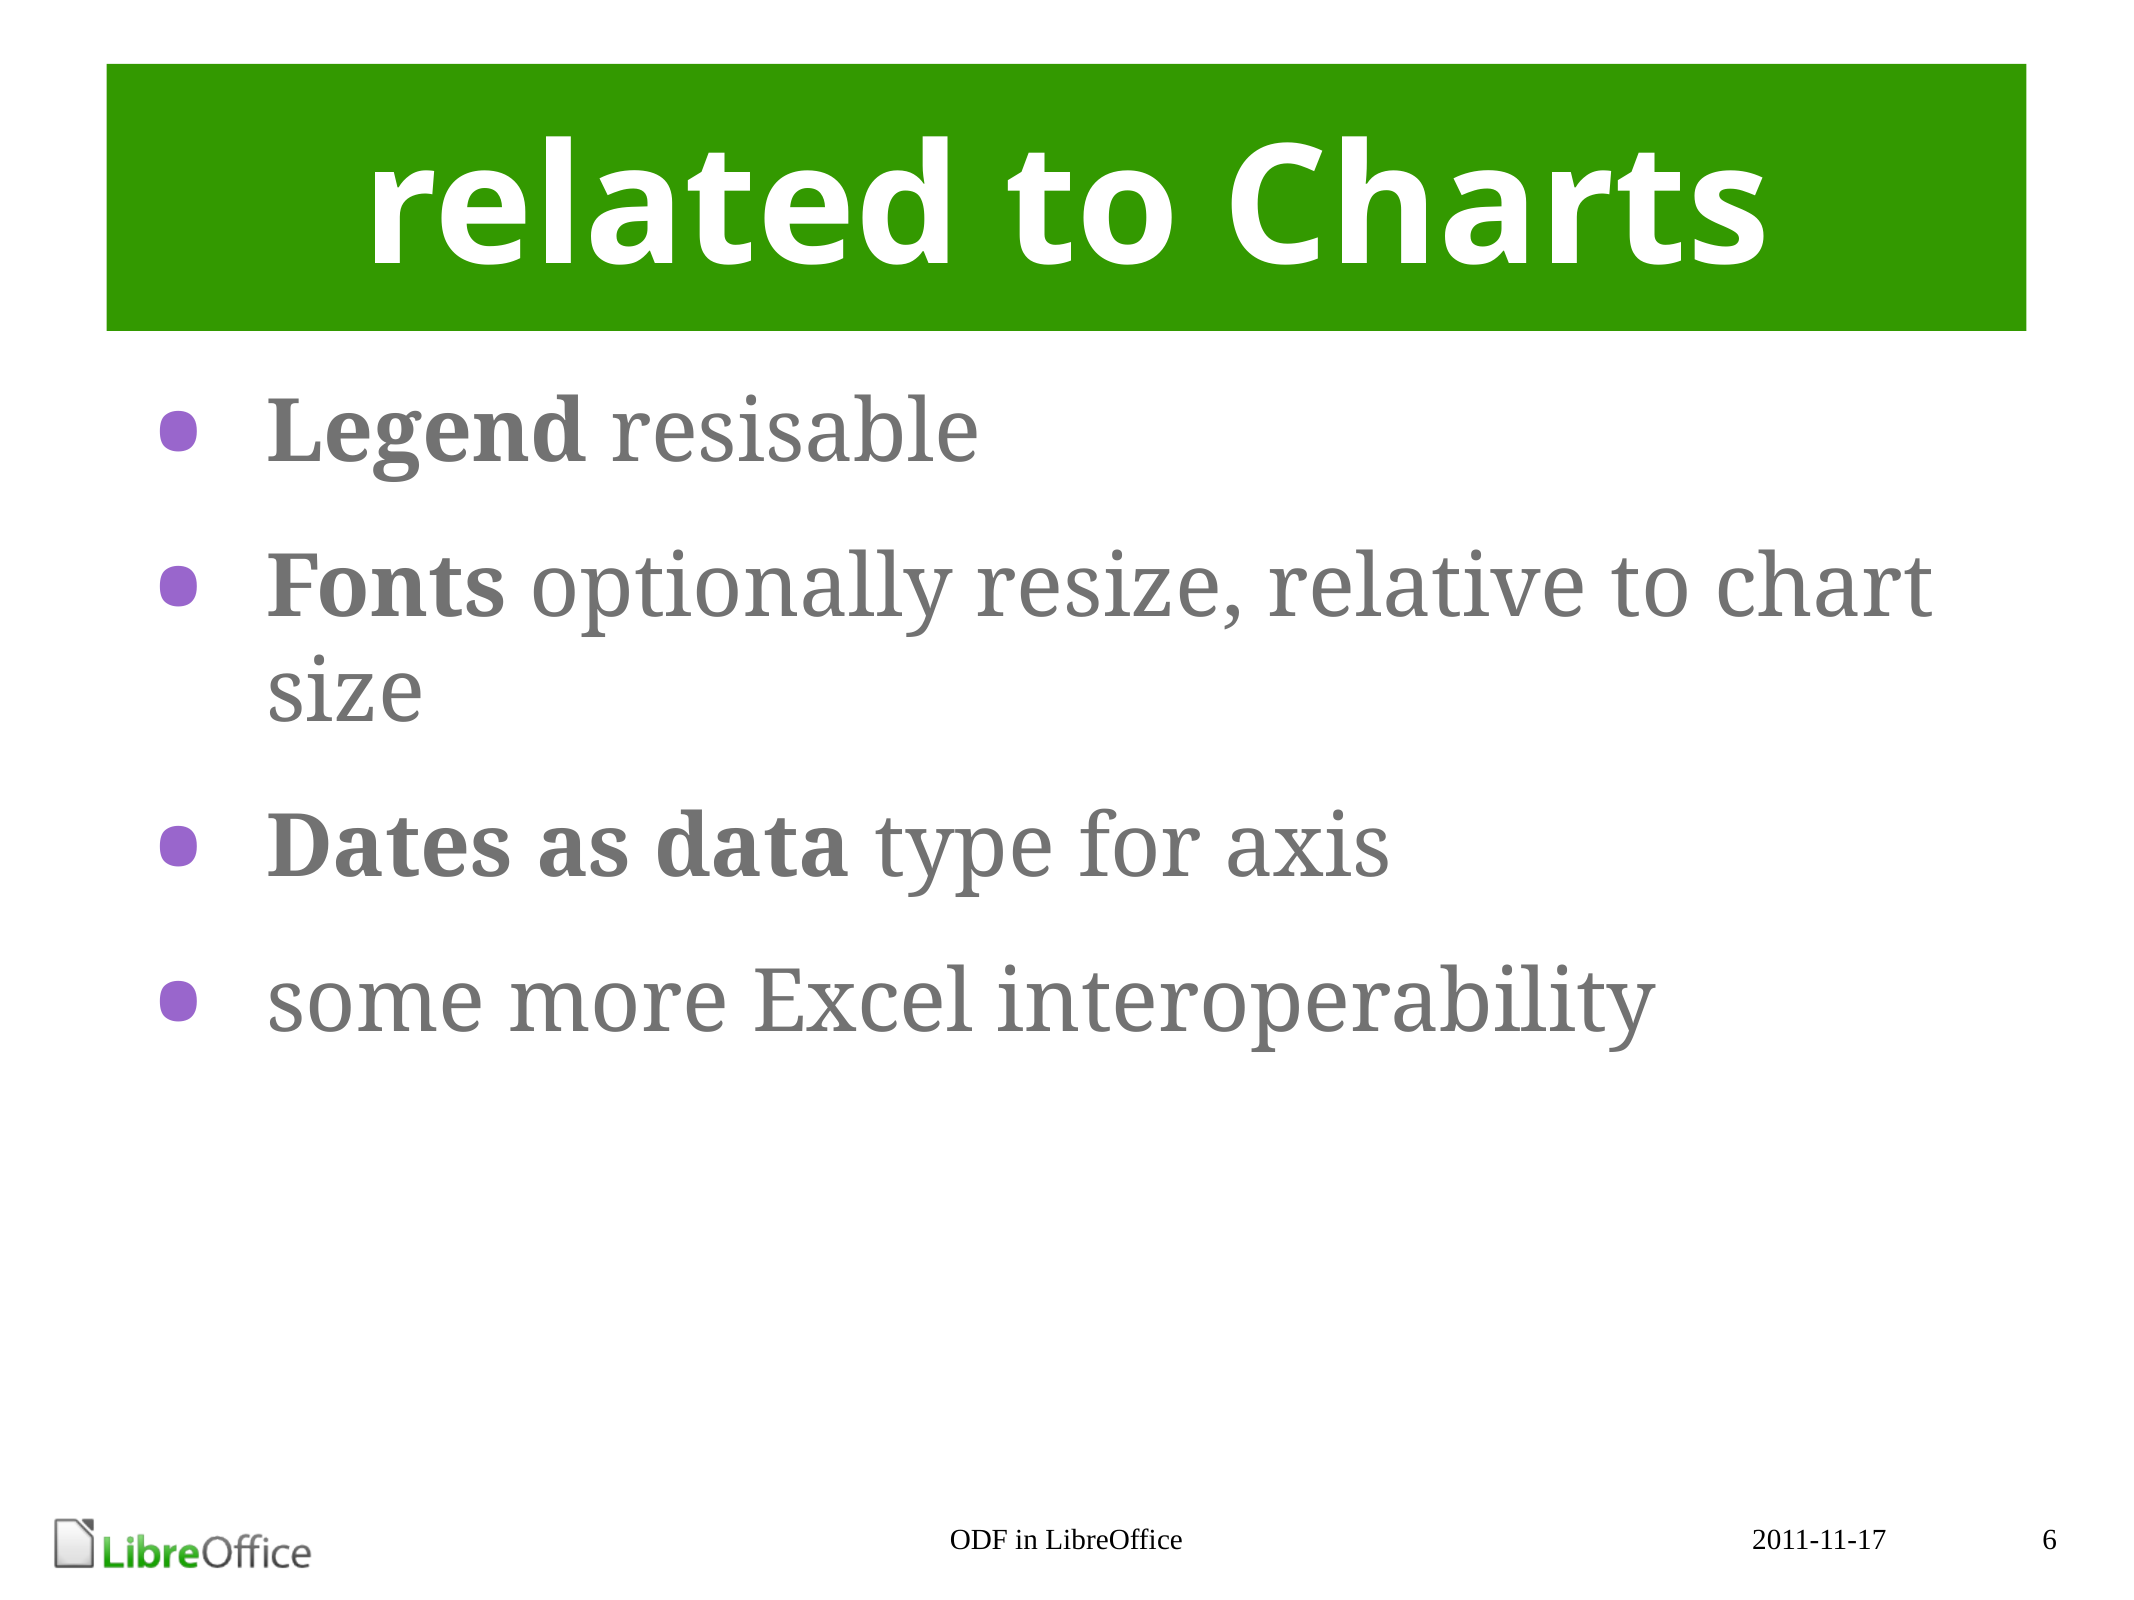

# related to Charts
Legend resisable
Fonts optionally resize, relative to chart size
Dates as data type for axis
some more Excel interoperability